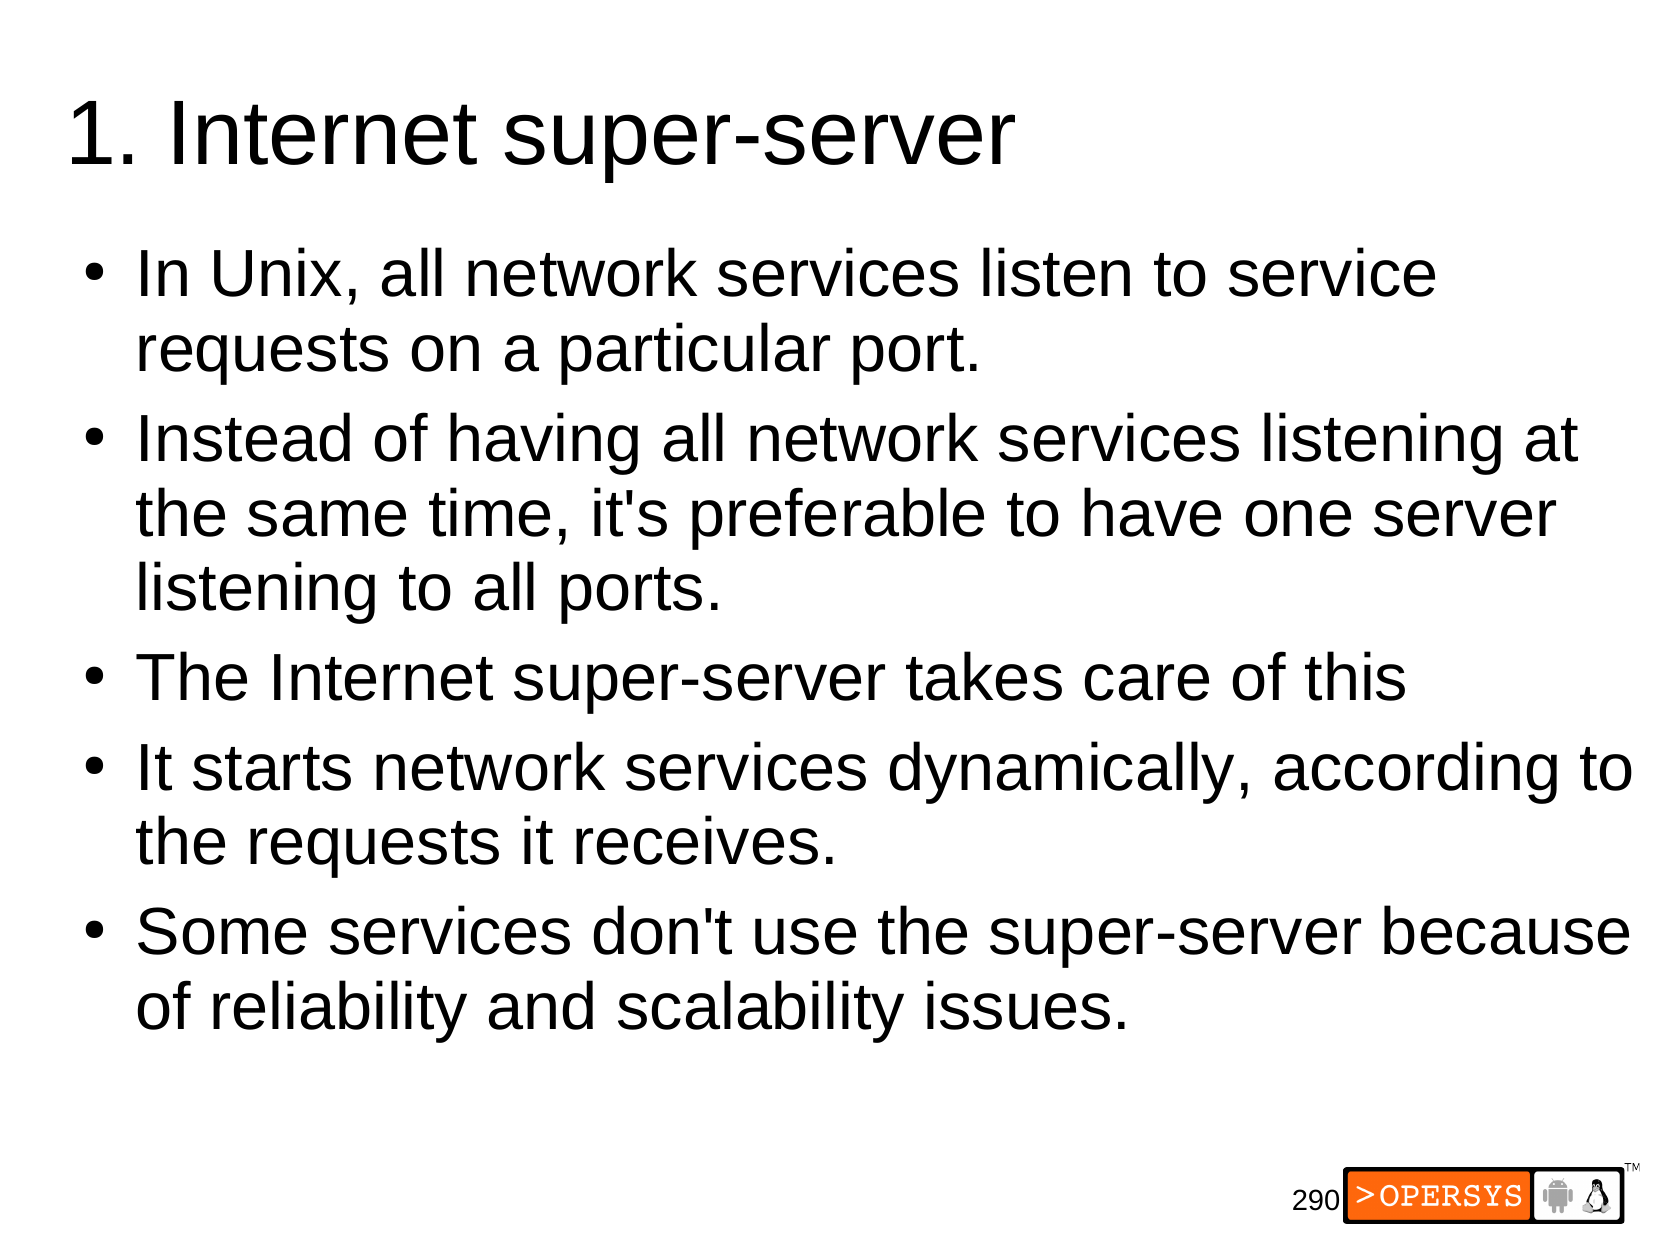

# 1. Internet super-server
In Unix, all network services listen to service requests on a particular port.
Instead of having all network services listening at the same time, it's preferable to have one server listening to all ports.
The Internet super-server takes care of this
It starts network services dynamically, according to the requests it receives.
Some services don't use the super-server because of reliability and scalability issues.